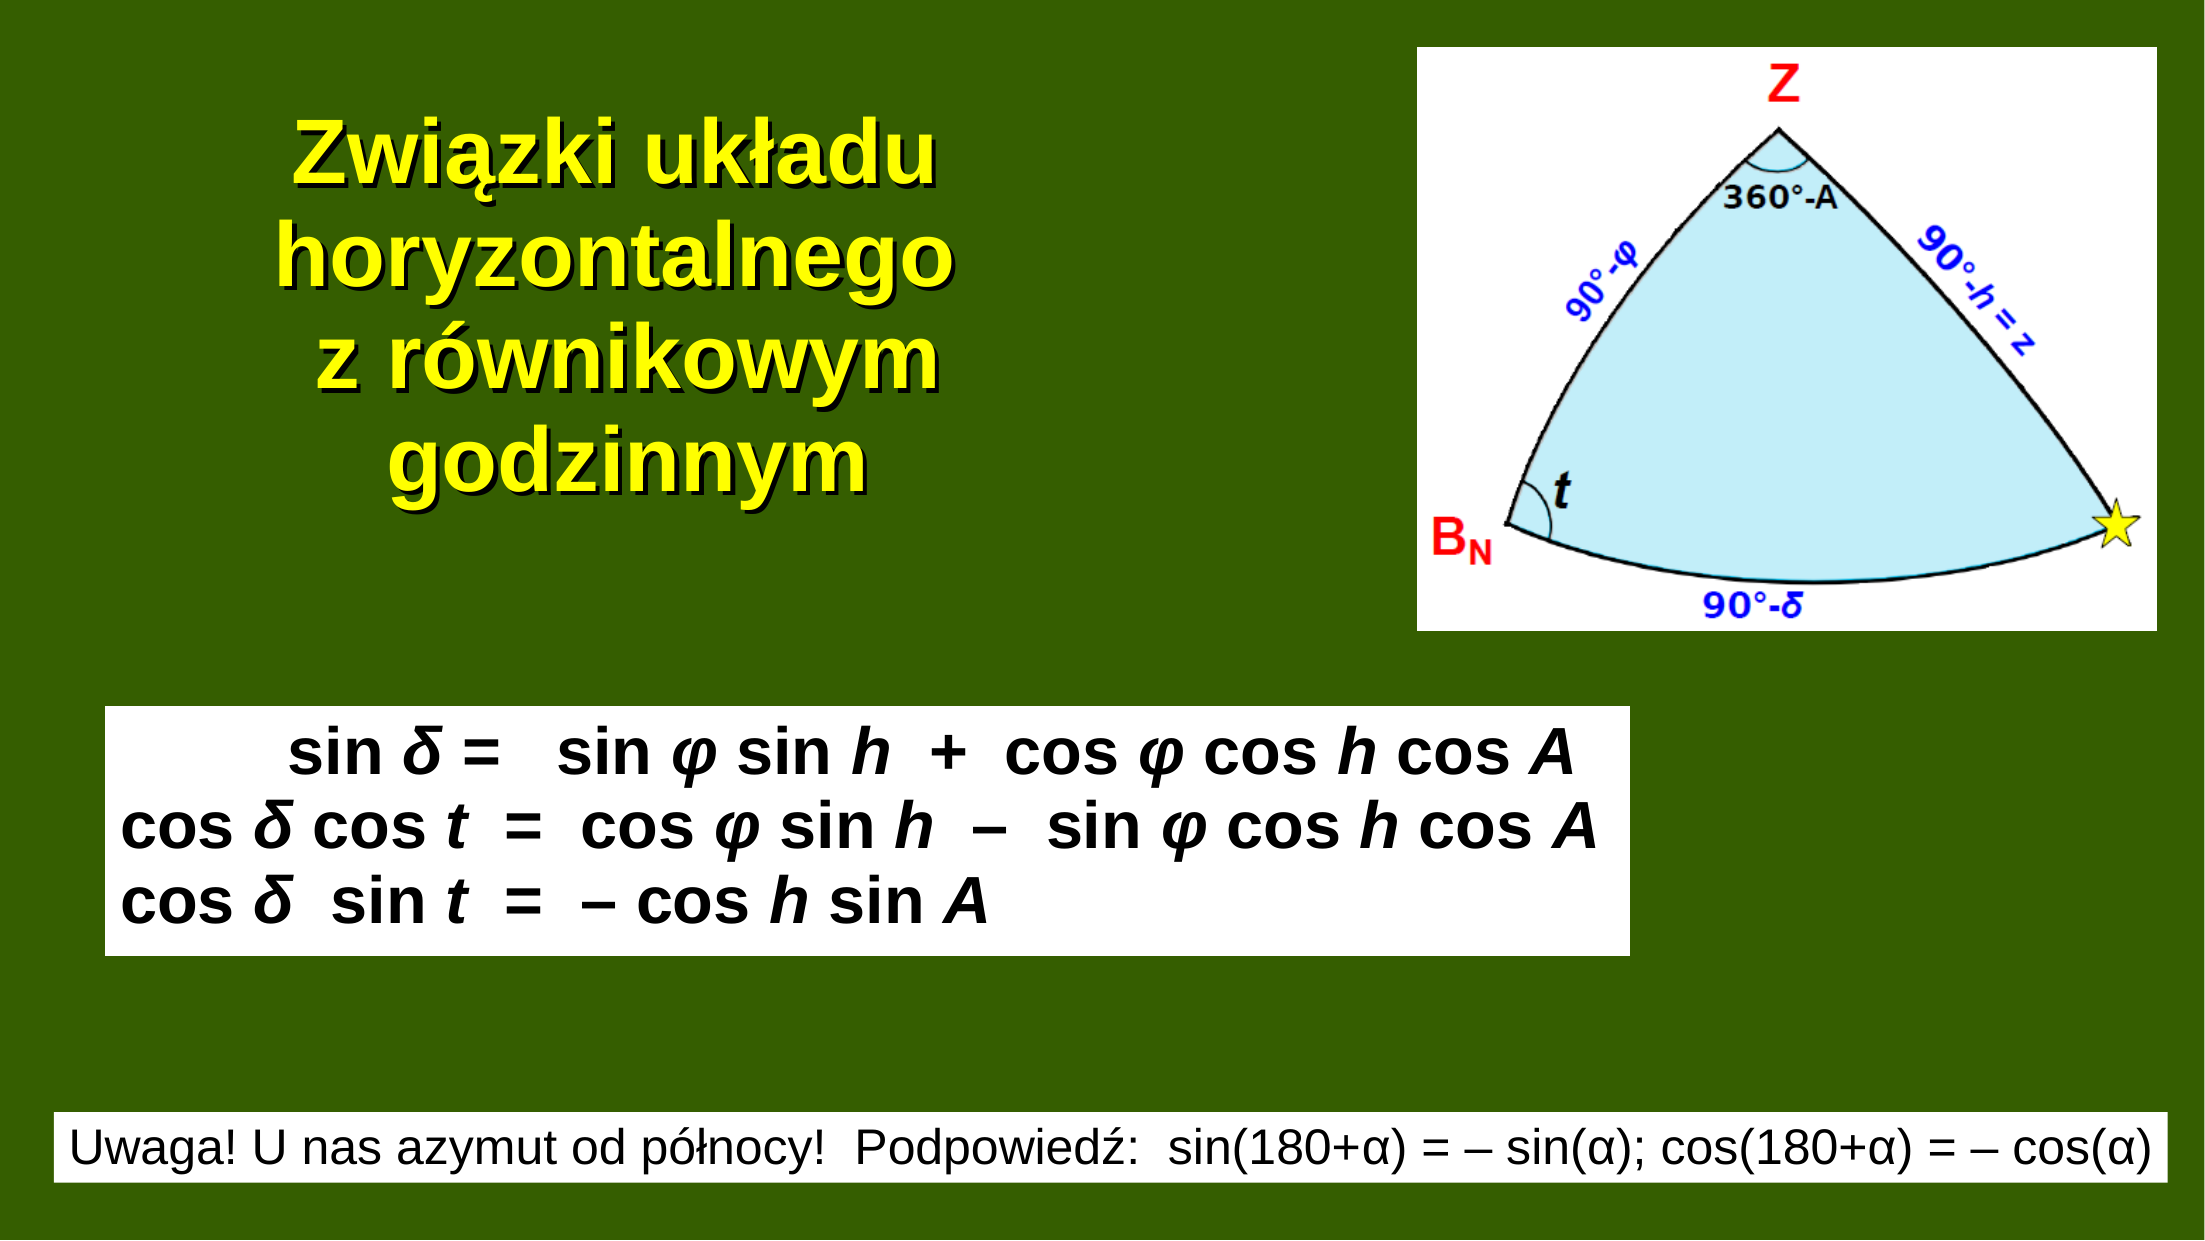

# Związki układu horyzontalnego z równikowym godzinnym
 sin δ = sin φ sin h + cos φ cos h cos A
cos δ cos t = cos φ sin h – sin φ cos h cos A
cos δ sin t = – cos h sin A
Uwaga! U nas azymut od północy! Podpowiedź: sin(180+α) = – sin(α); cos(180+α) = – cos(α)